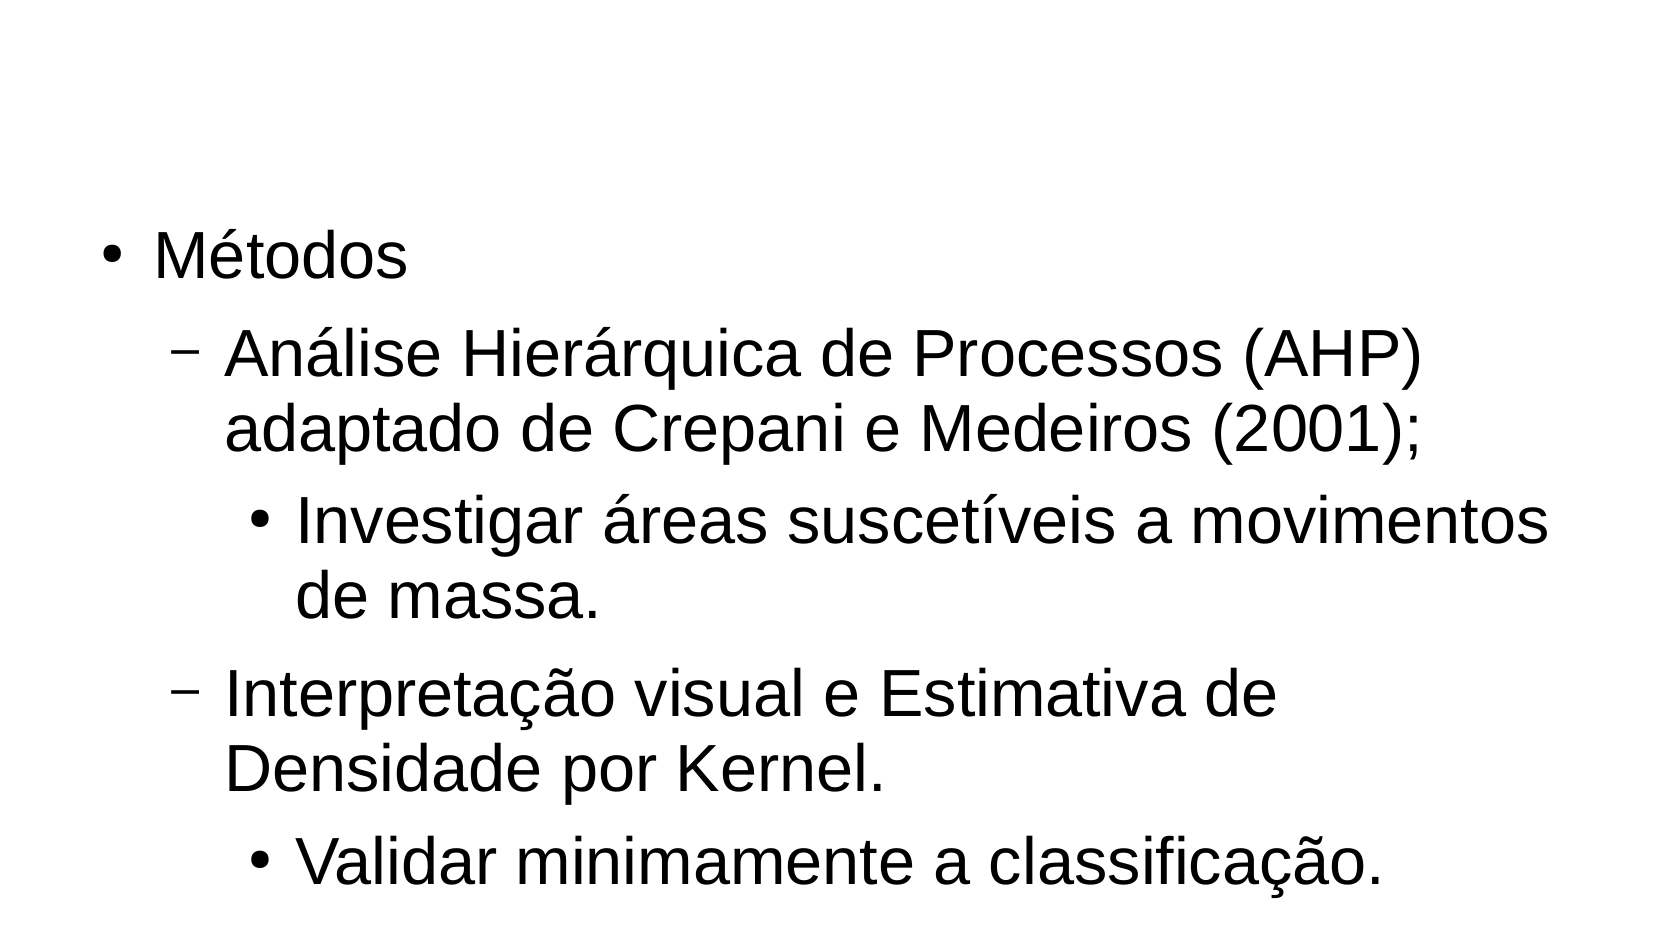

#
Métodos
Análise Hierárquica de Processos (AHP) adaptado de Crepani e Medeiros (2001);
Investigar áreas suscetíveis a movimentos de massa.
Interpretação visual e Estimativa de Densidade por Kernel.
Validar minimamente a classificação.